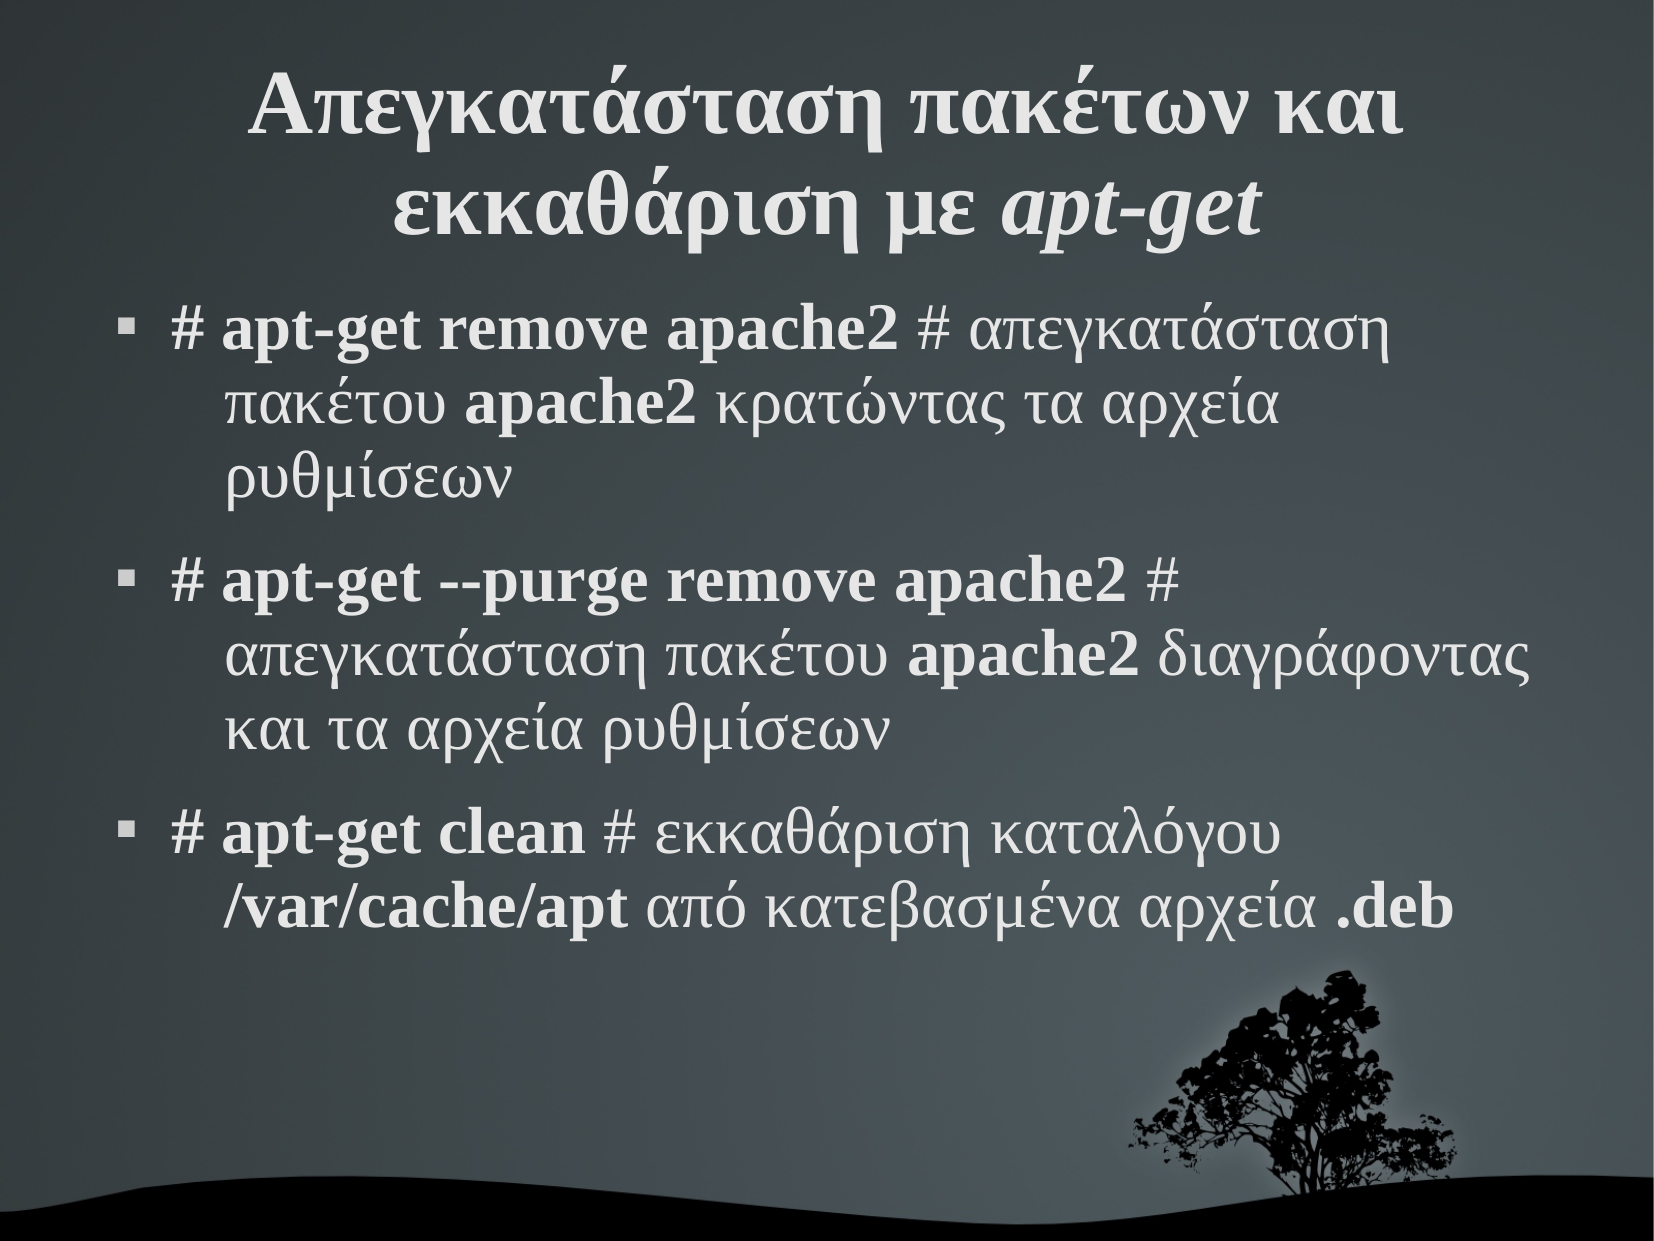

Απεγκατάσταση πακέτων και εκκαθάριση με apt-get
# # apt-get remove apache2 # απεγκατάσταση πακέτου apache2 κρατώντας τα αρχεία ρυθμίσεων
# apt-get --purge remove apache2 # απεγκατάσταση πακέτου apache2 διαγράφοντας και τα αρχεία ρυθμίσεων
# apt-get clean # εκκαθάριση καταλόγου /var/cache/apt από κατεβασμένα αρχεία .deb